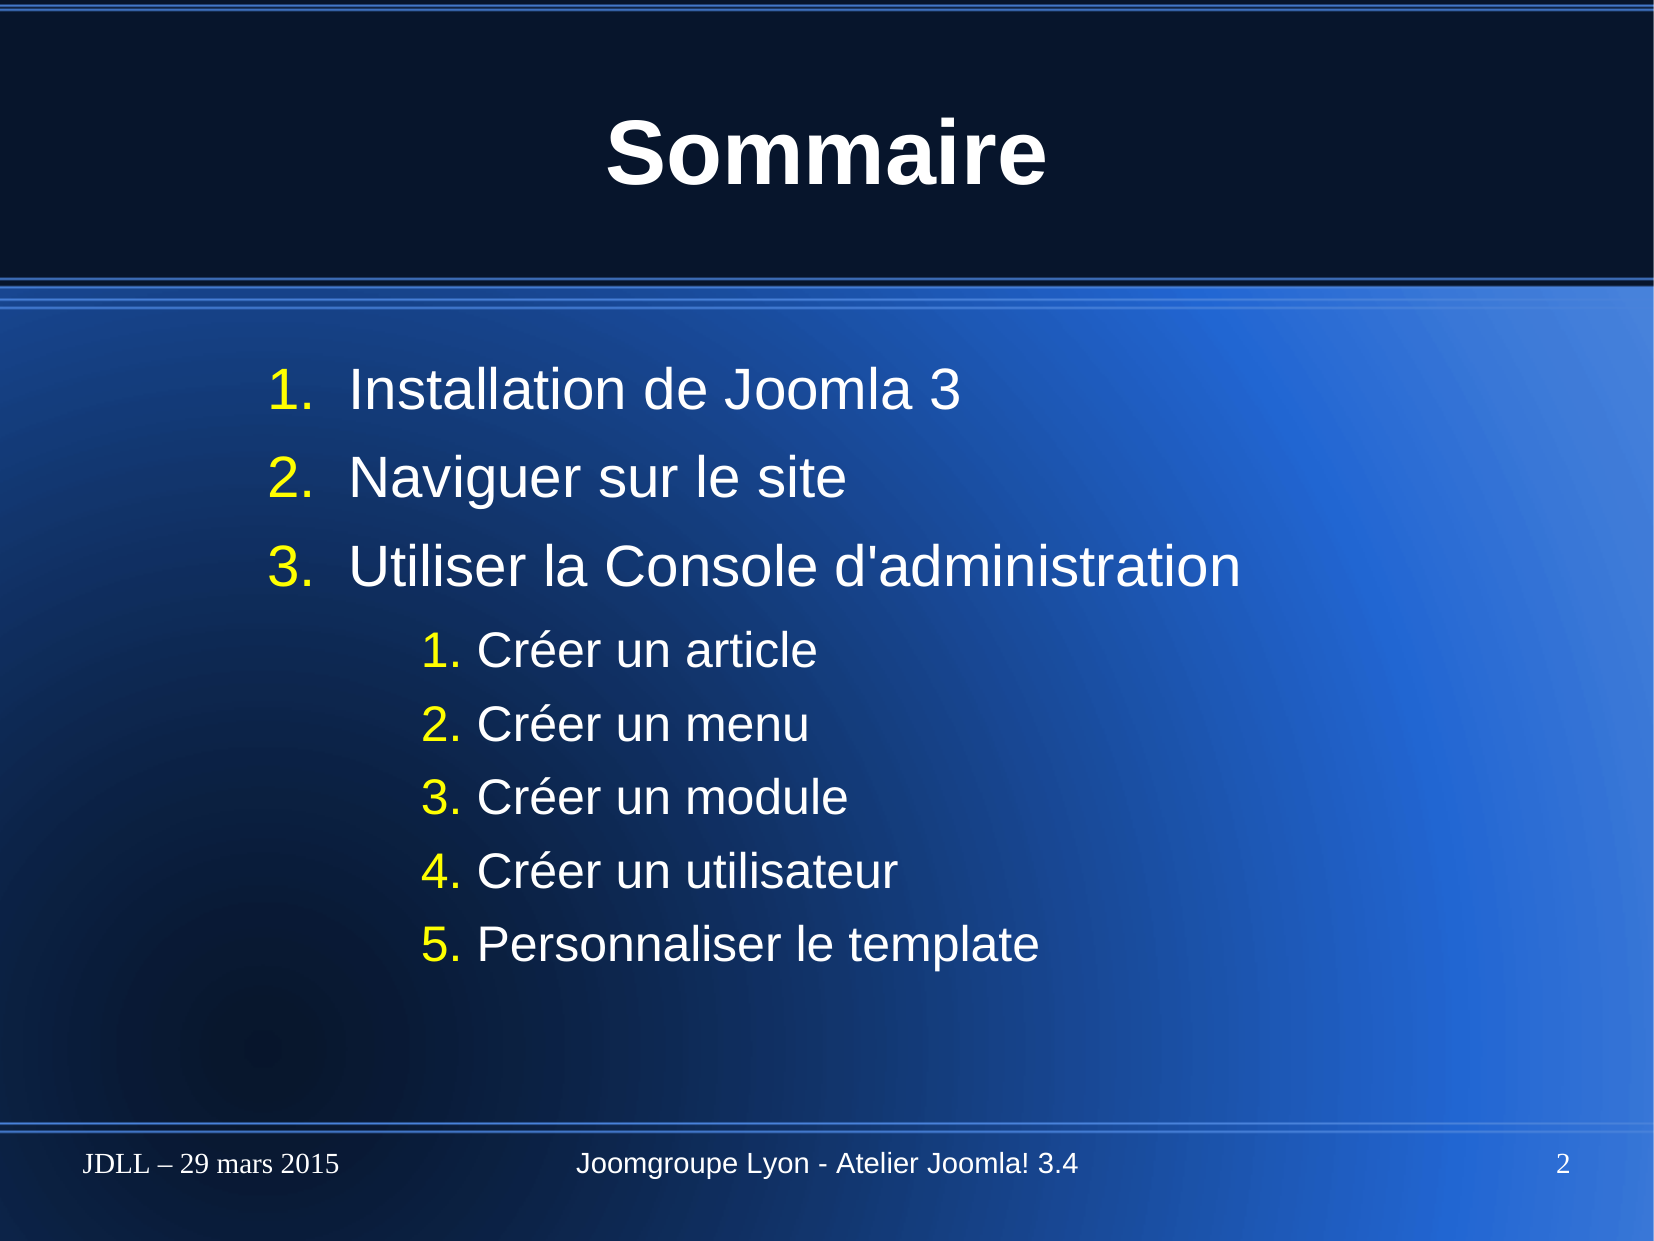

# Sommaire
 Installation de Joomla 3
 Naviguer sur le site
 Utiliser la Console d'administration
 Créer un article
 Créer un menu
 Créer un module
 Créer un utilisateur
 Personnaliser le template
29/03/2015
Joomgroupe Lyon - Atelier Joomla! 3.4
2